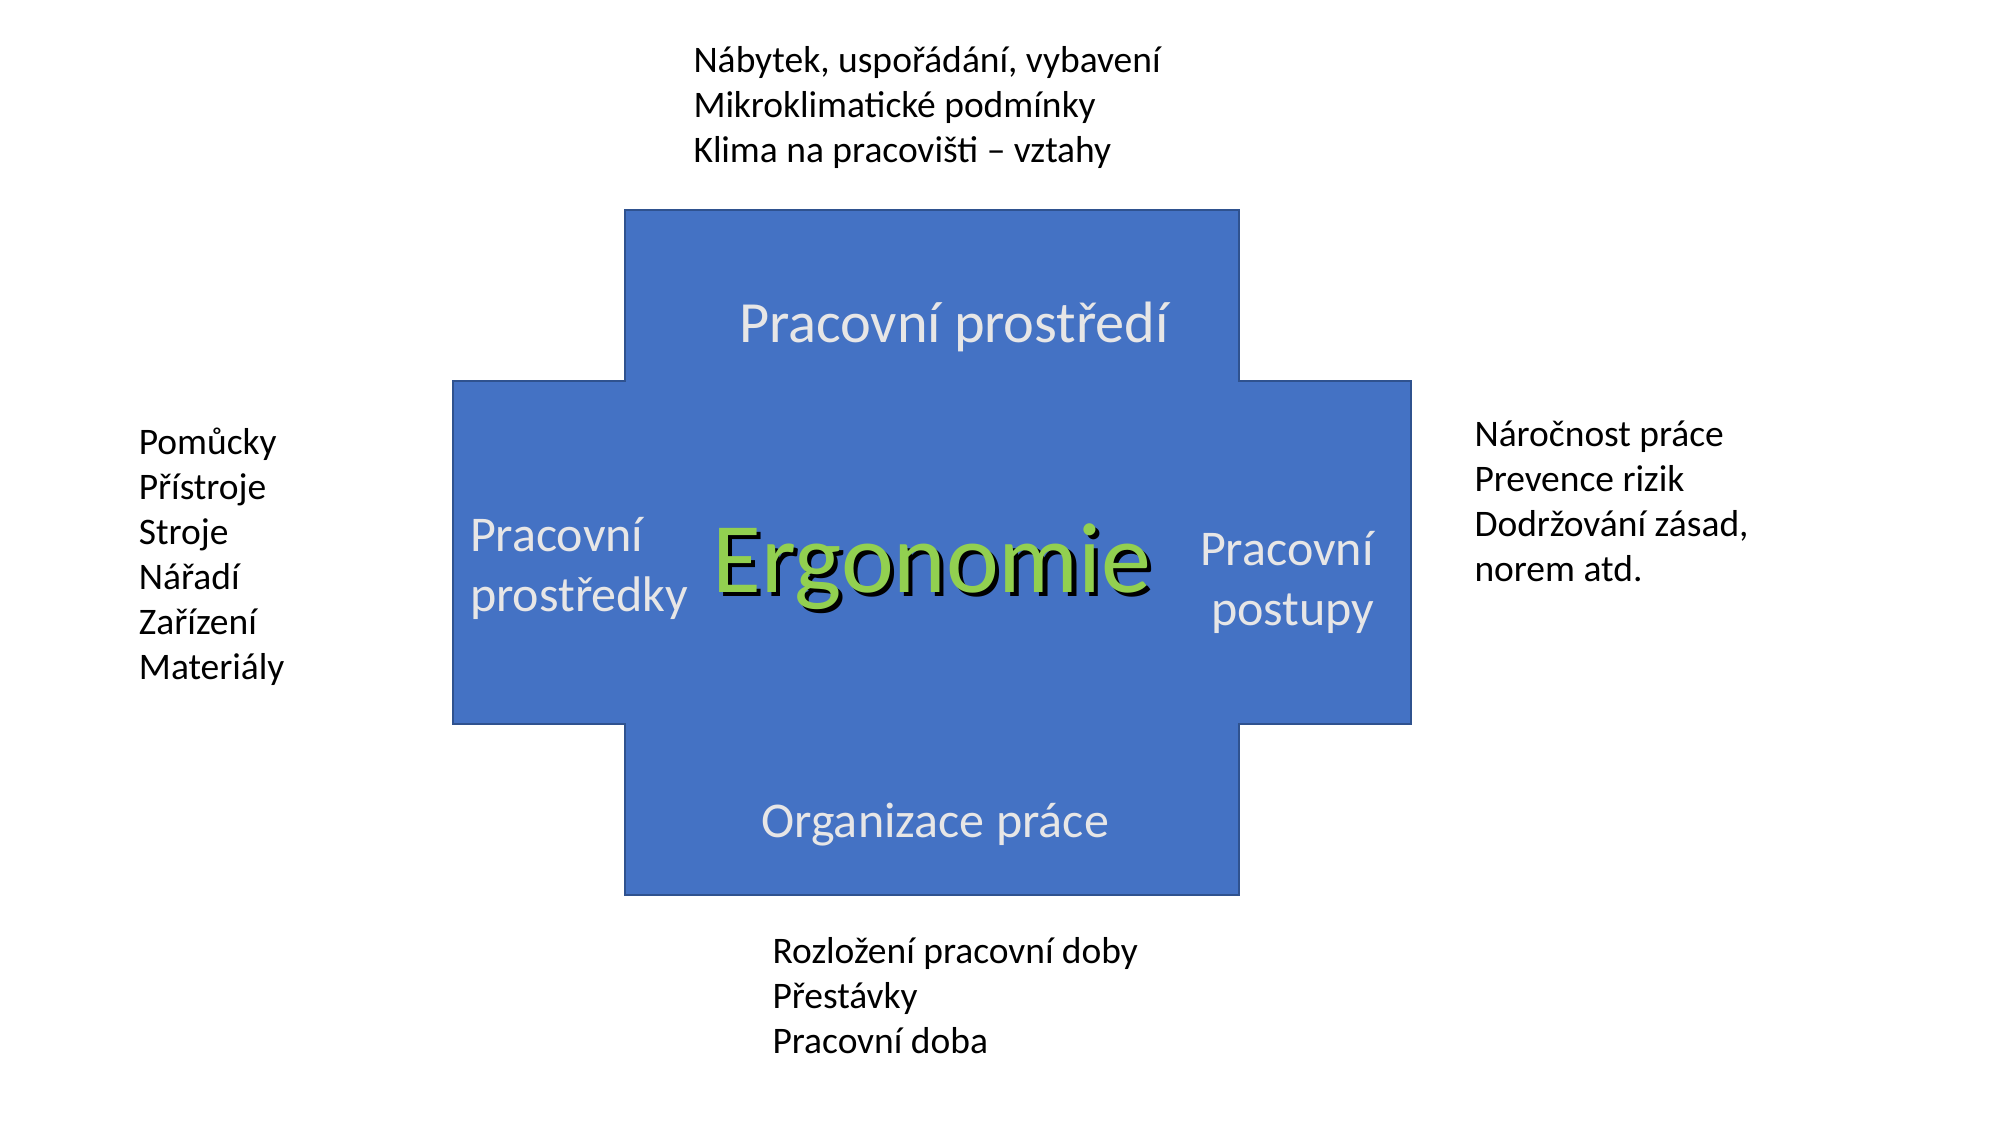

Nábytek, uspořádání, vybavení
Mikroklimatické podmínky
Klima na pracovišti – vztahy
Ergonomie
Pracovní prostředí
Náročnost práce
Prevence rizik
Dodržování zásad, norem atd.
Pomůcky
Přístroje
Stroje
Nářadí
Zařízení
Materiály
Pracovní prostředky
Pracovní postupy
Organizace práce
Rozložení pracovní doby
Přestávky
Pracovní doba